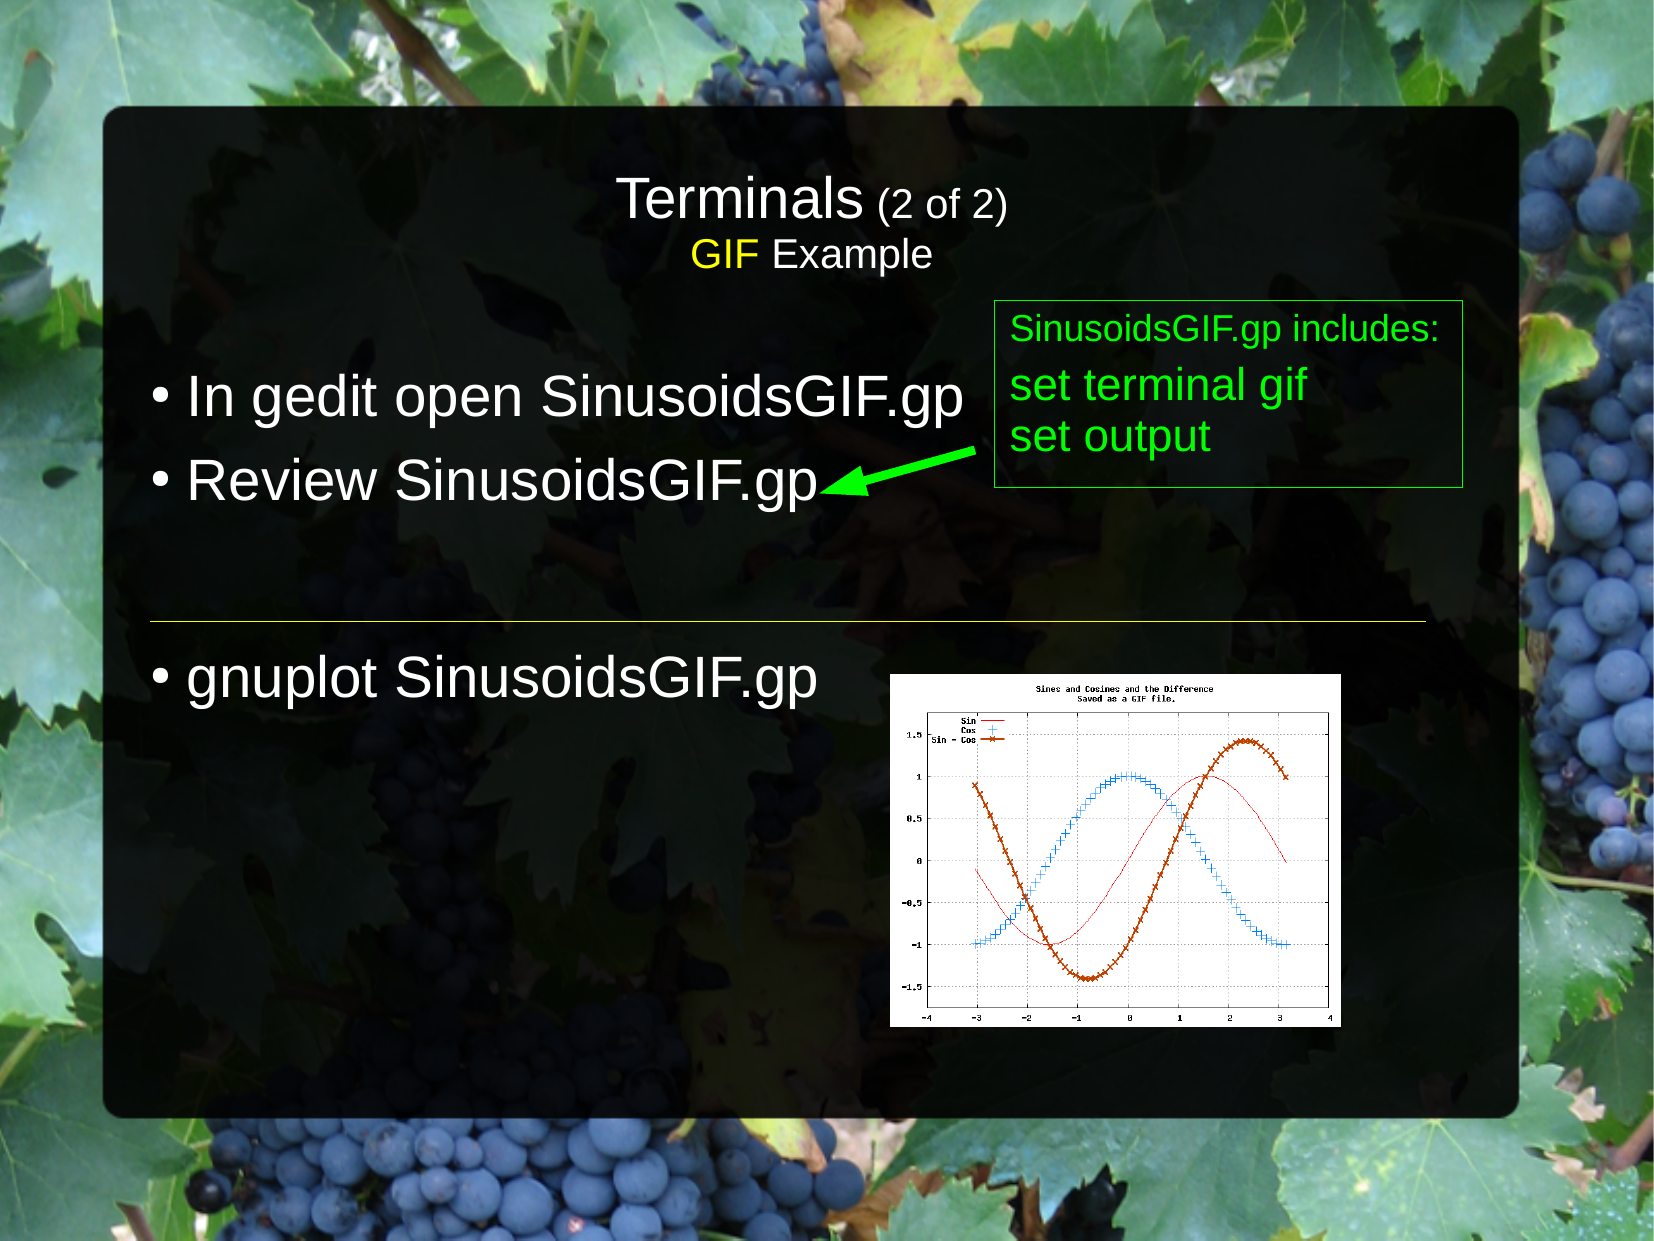

# Terminals (2 of 2) GIF Example
SinusoidsGIF.gp includes:
set terminal gif
set output
 In gedit open SinusoidsGIF.gp
 Review SinusoidsGIF.gp
 gnuplot SinusoidsGIF.gp